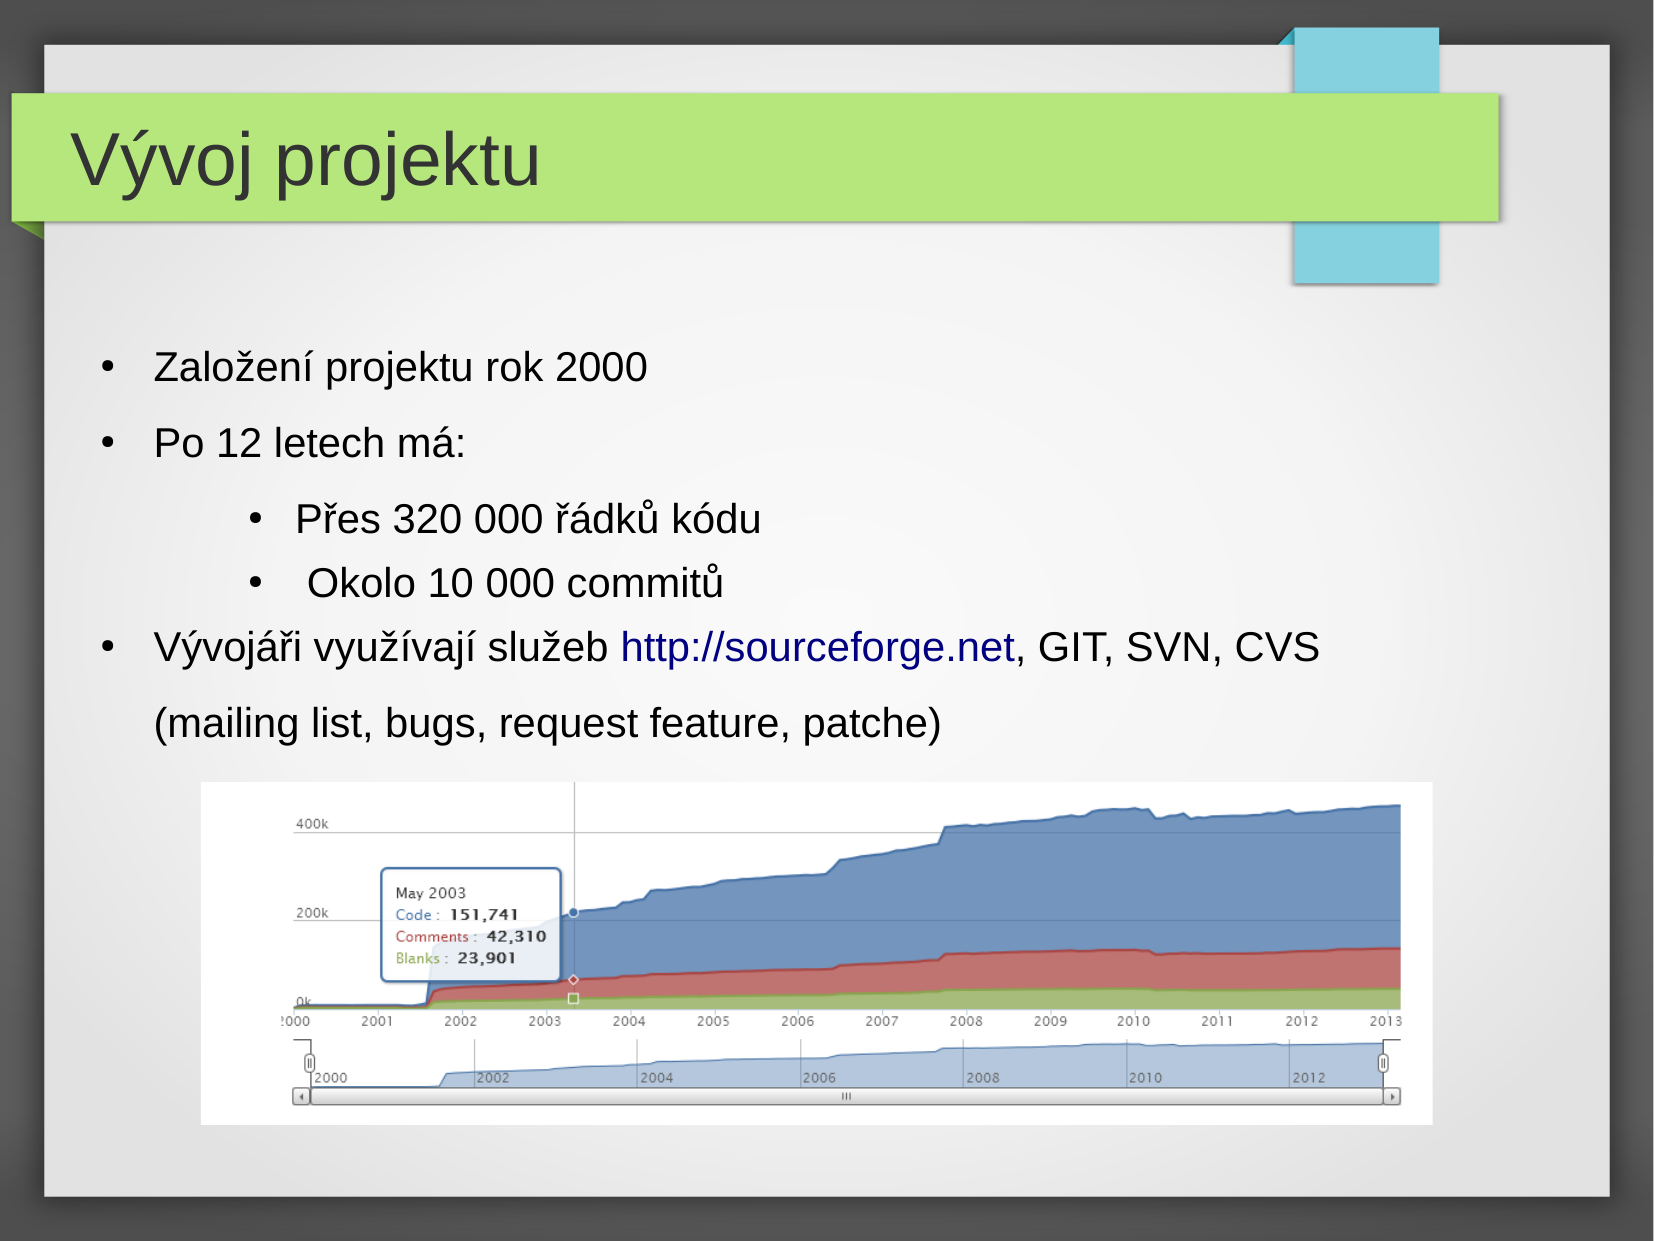

# Vývoj projektu
Založení projektu rok 2000
Po 12 letech má:
Přes 320 000 řádků kódu
 Okolo 10 000 commitů
Vývojáři využívají služeb http://sourceforge.net, GIT, SVN, CVS
(mailing list, bugs, request feature, patche)